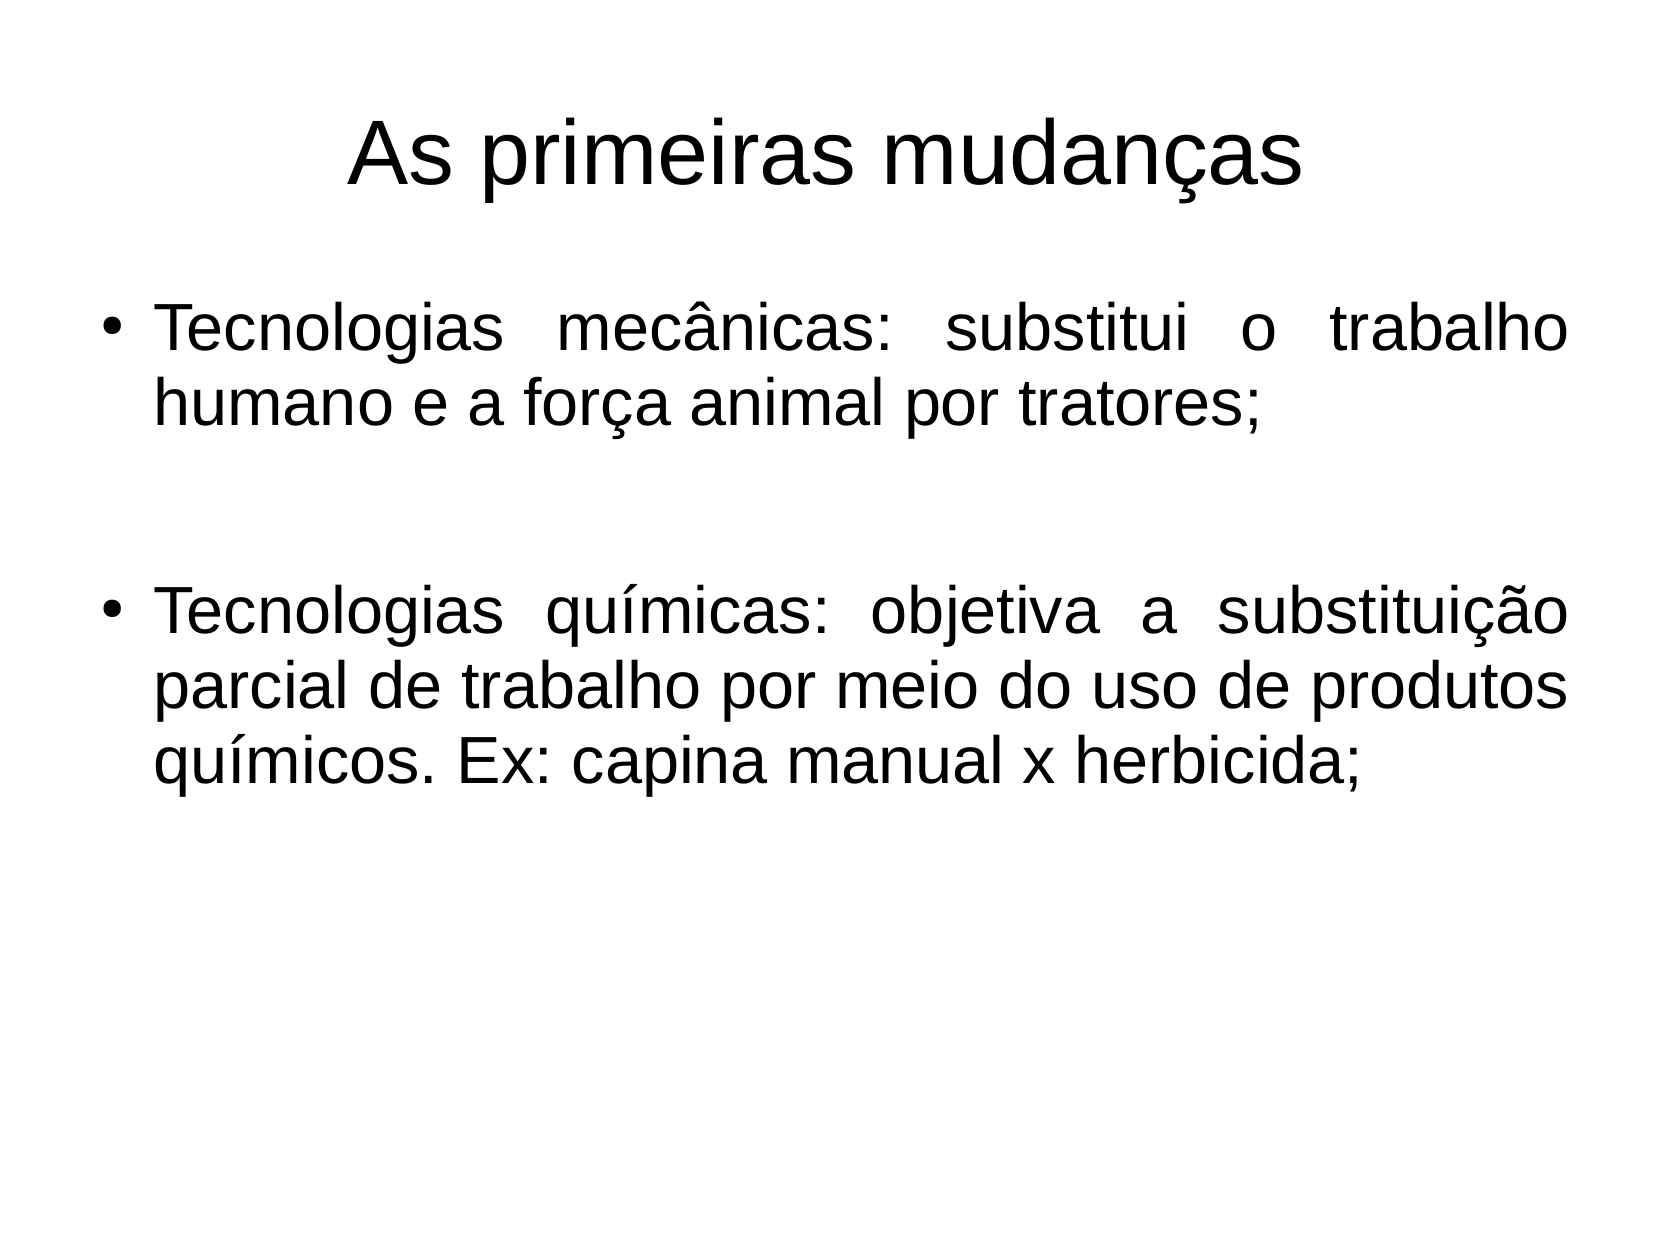

# As primeiras mudanças
Tecnologias mecânicas: substitui o trabalho humano e a força animal por tratores;
Tecnologias químicas: objetiva a substituição parcial de trabalho por meio do uso de produtos químicos. Ex: capina manual x herbicida;